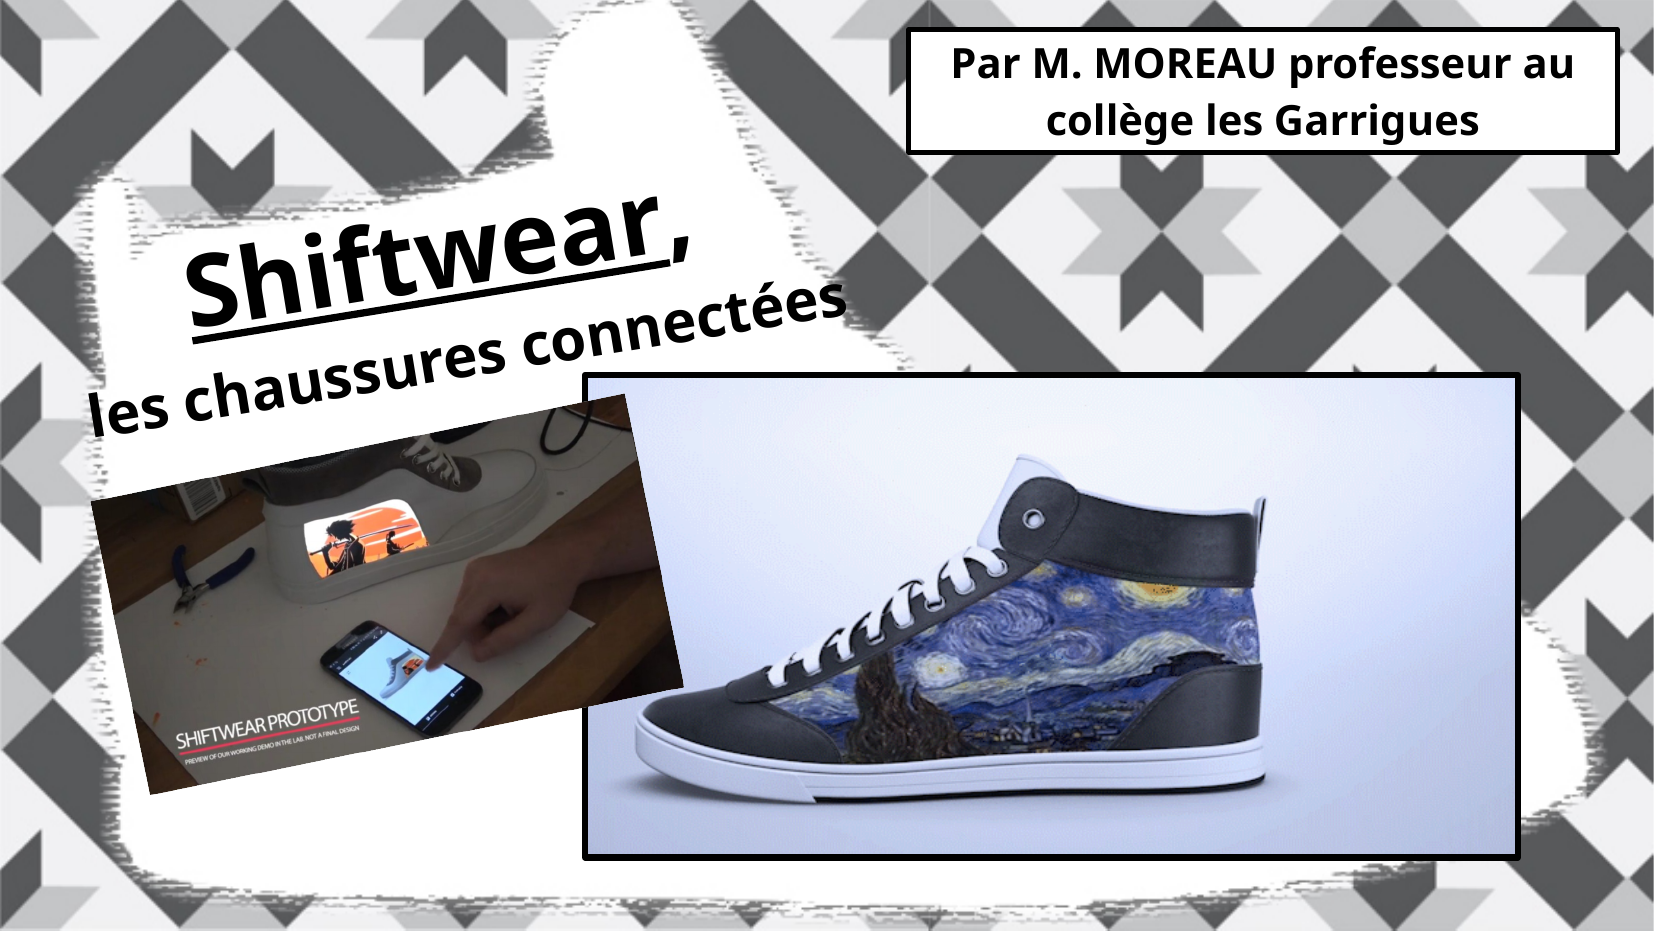

Par M. MOREAU professeur au collège les Garrigues
# Shiftwear, les chaussures connectées